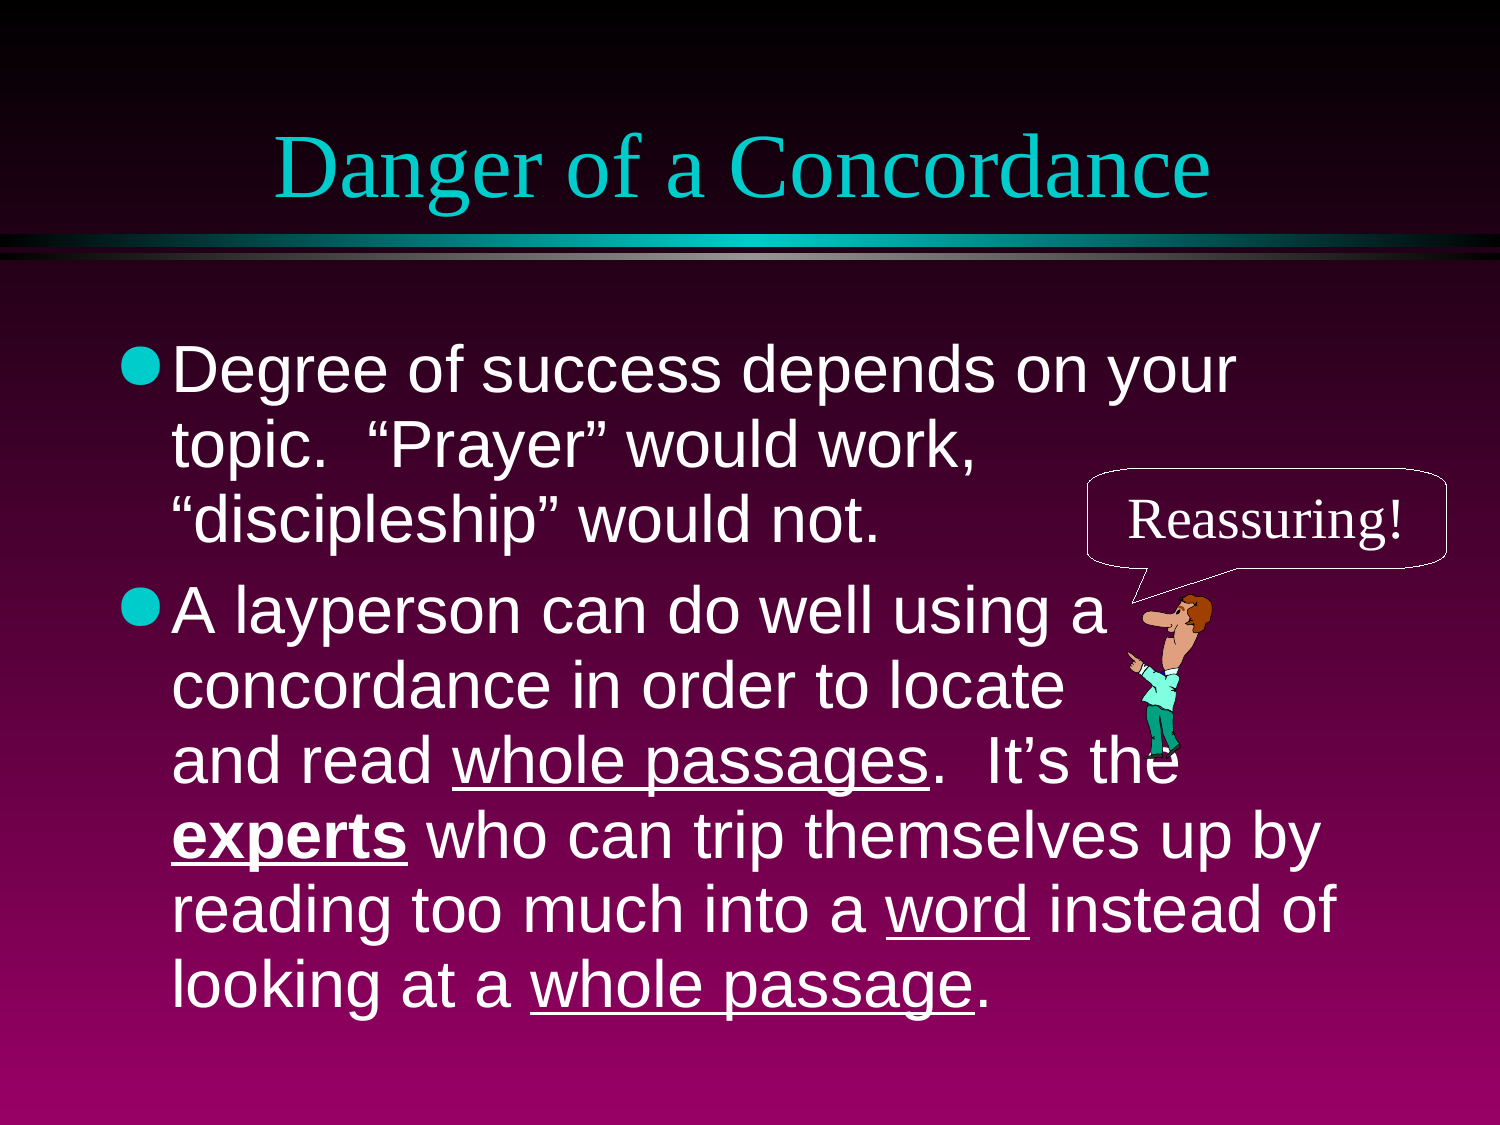

# Danger of a Concordance
Degree of success depends on your topic. “Prayer” would work, “discipleship” would not.
A layperson can do well using a concordance in order to locate
and read whole passages. It’s the experts who can trip themselves up by reading too much into a word instead of looking at a whole passage.
Reassuring!